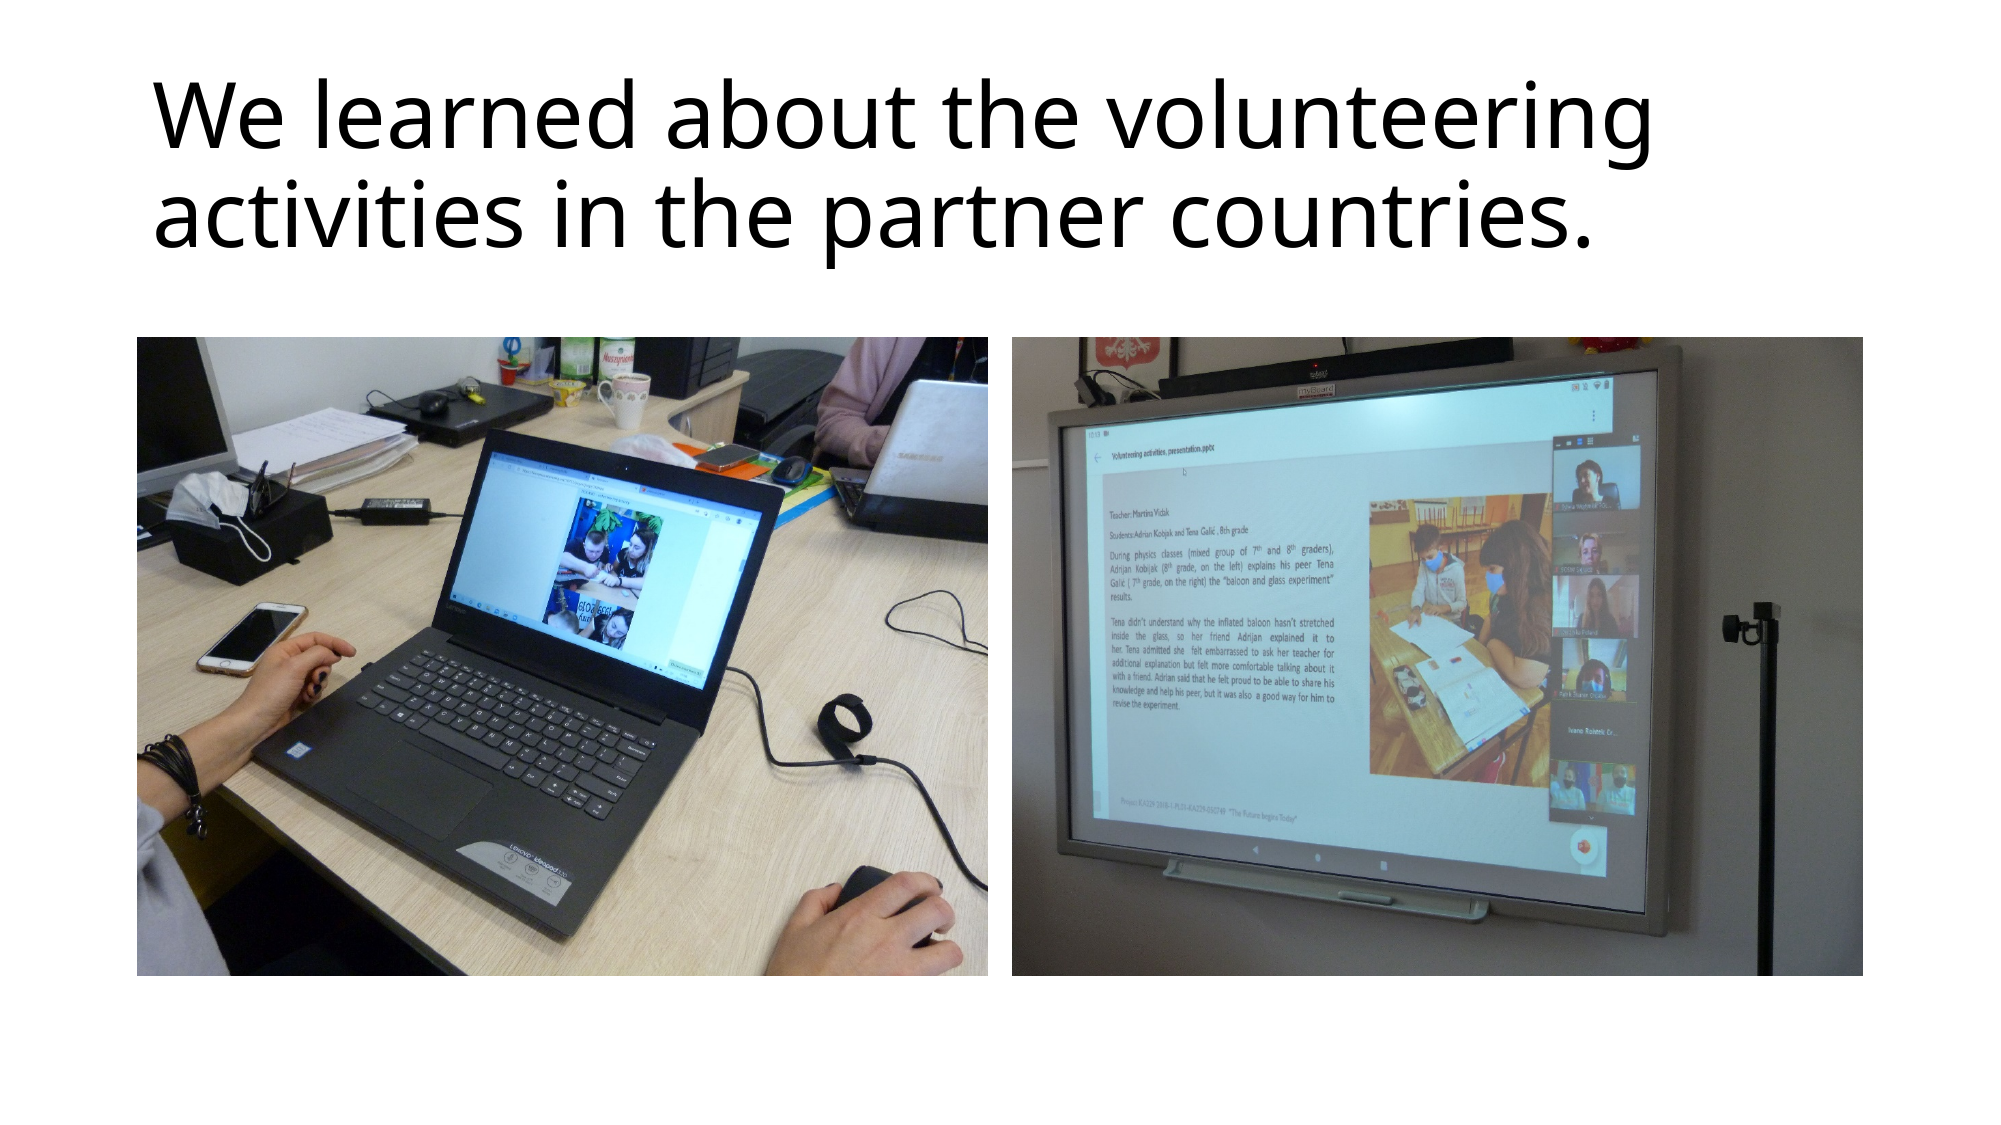

# We learned about the volunteering activities in the partner countries.